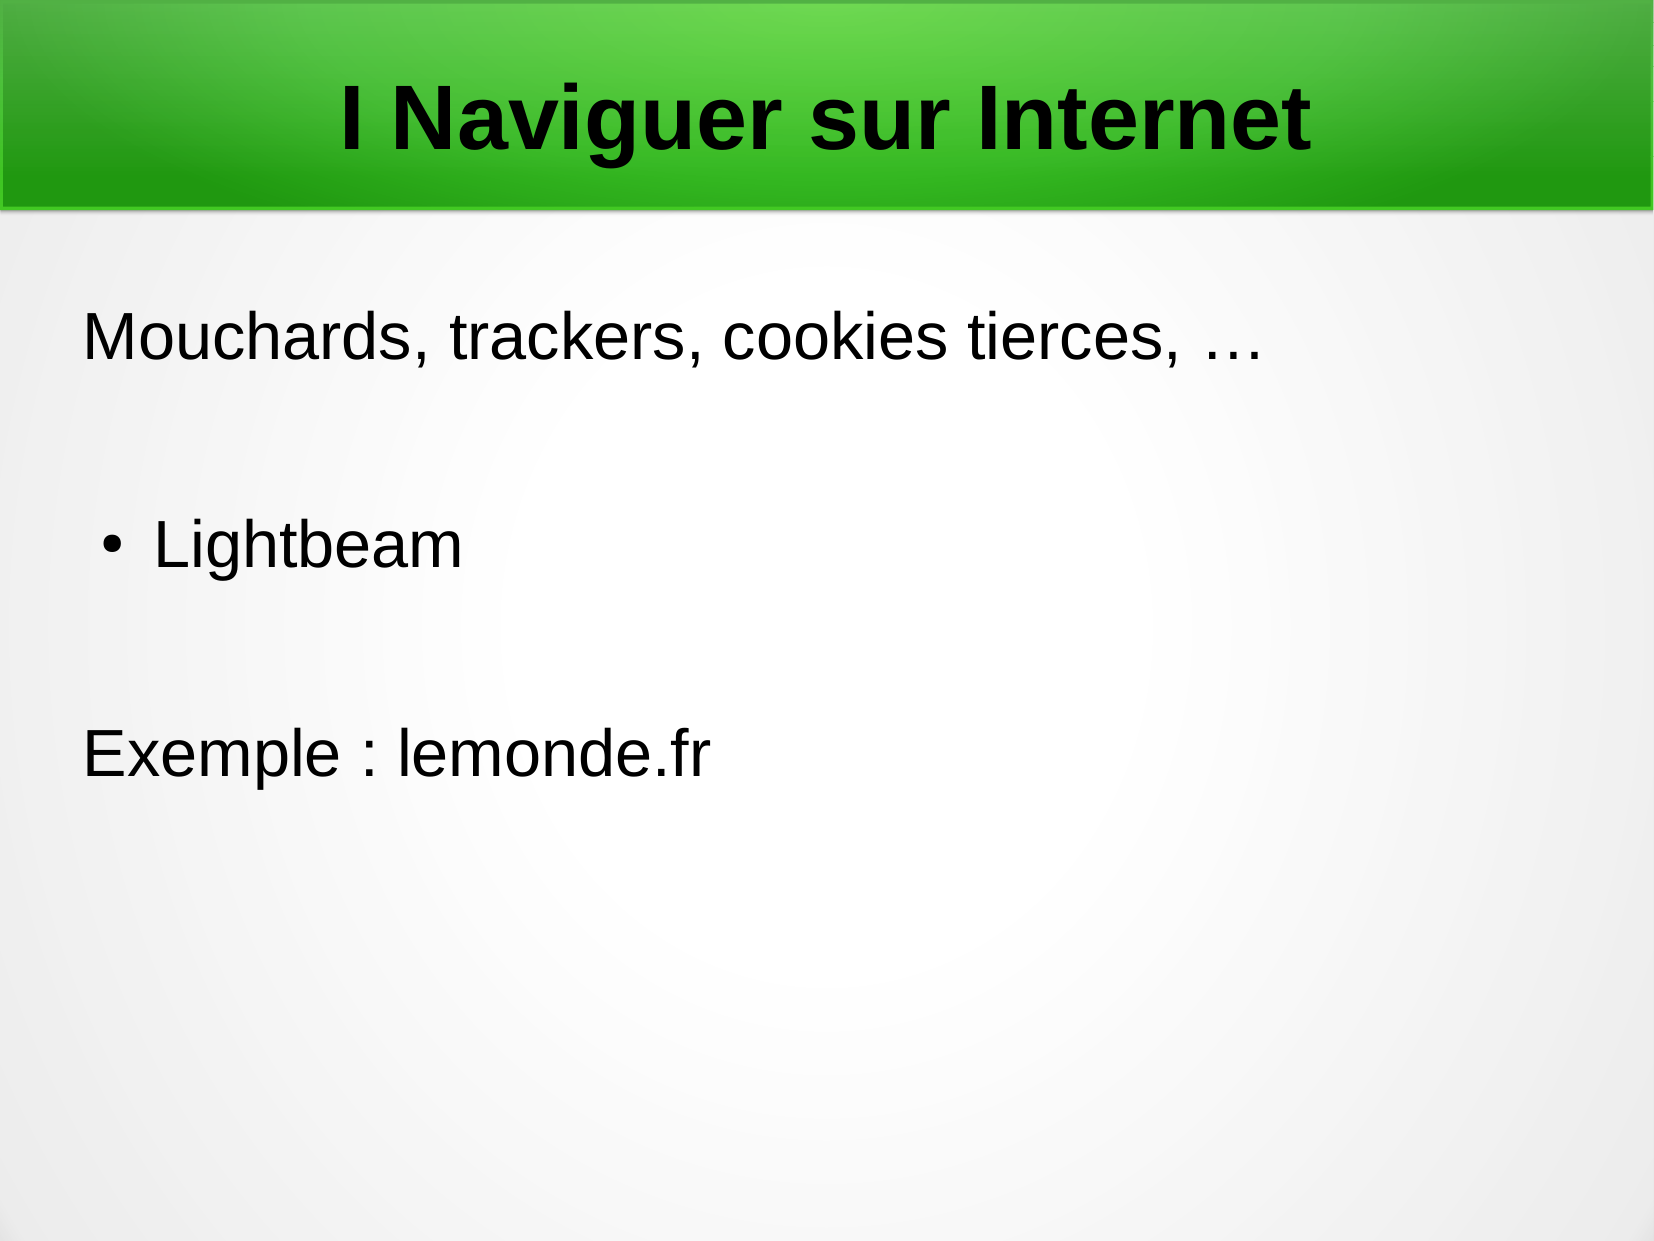

# I Naviguer sur Internet
Mouchards, trackers, cookies tierces, …
Lightbeam
Exemple : lemonde.fr